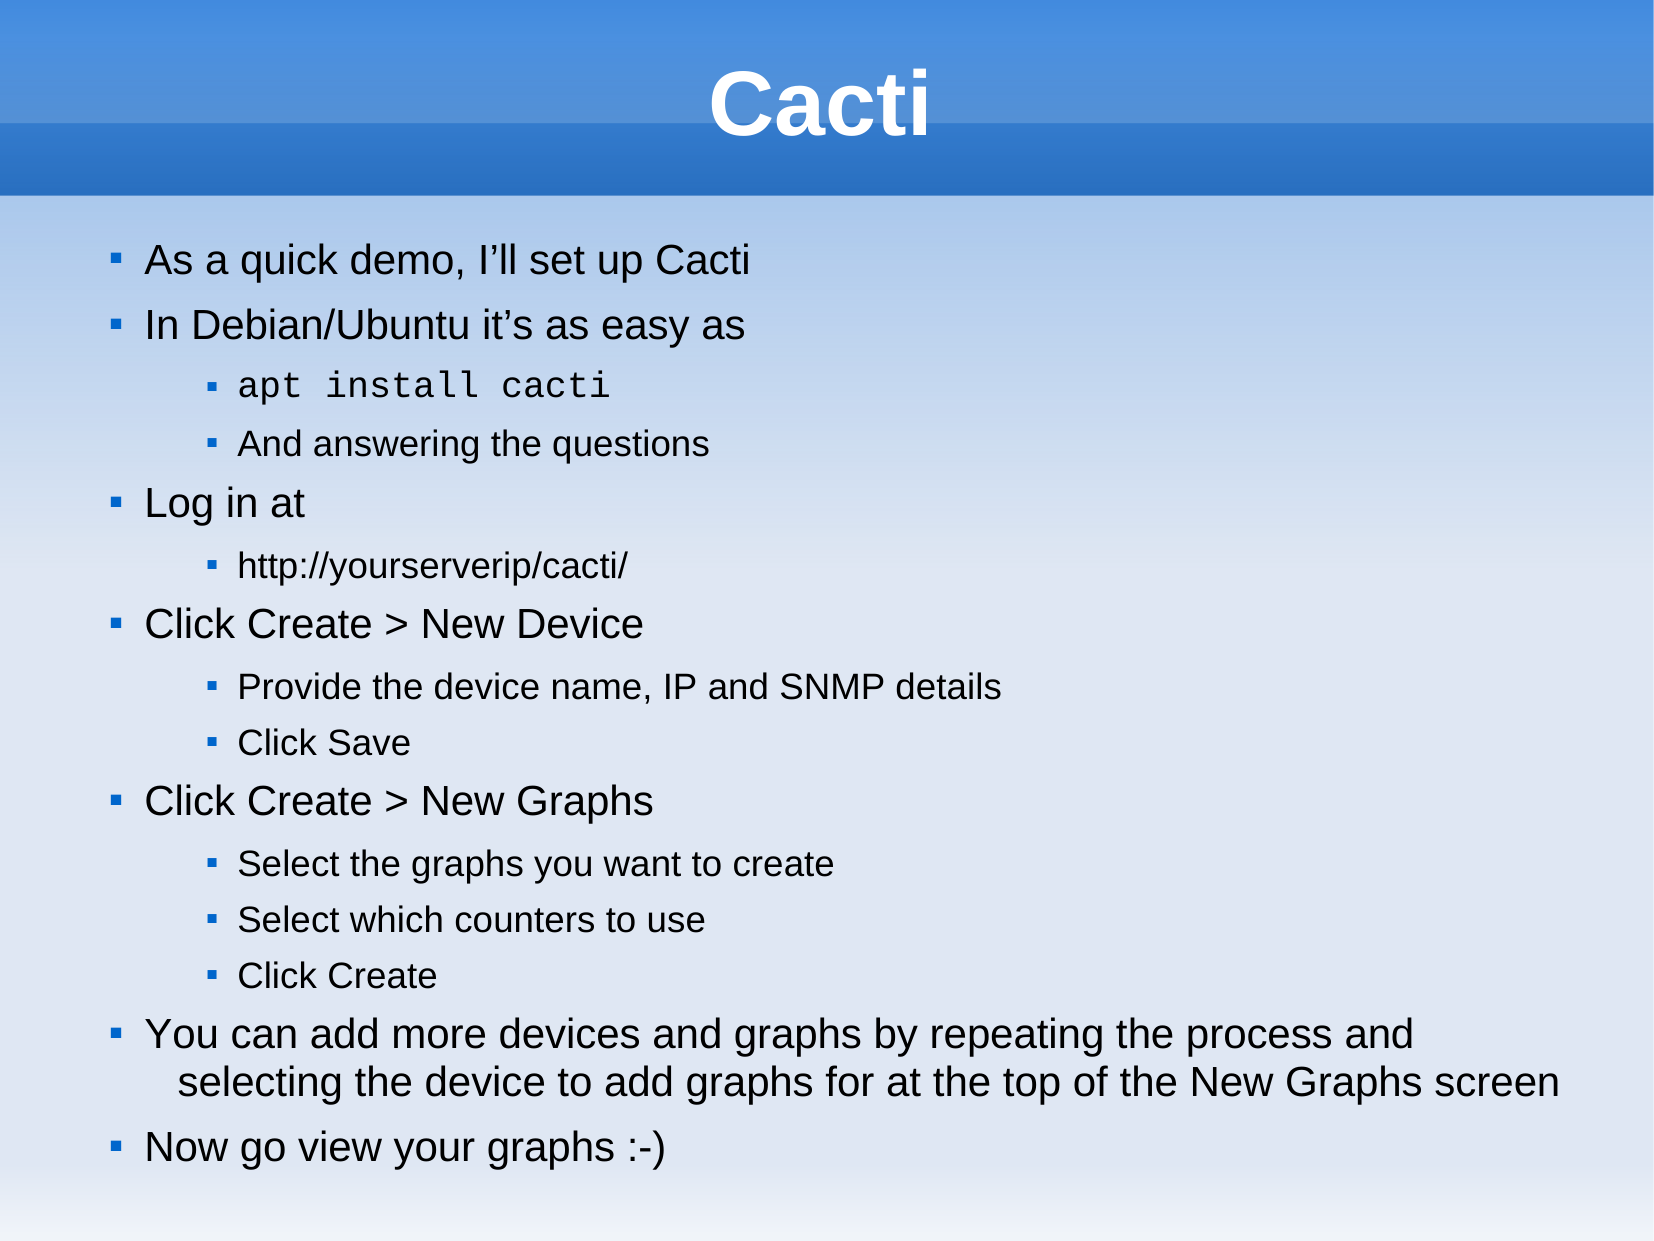

# Cacti
As a quick demo, I’ll set up Cacti
In Debian/Ubuntu it’s as easy as
apt install cacti
And answering the questions
Log in at
http://yourserverip/cacti/
Click Create > New Device
Provide the device name, IP and SNMP details
Click Save
Click Create > New Graphs
Select the graphs you want to create
Select which counters to use
Click Create
You can add more devices and graphs by repeating the process and selecting the device to add graphs for at the top of the New Graphs screen
Now go view your graphs :-)